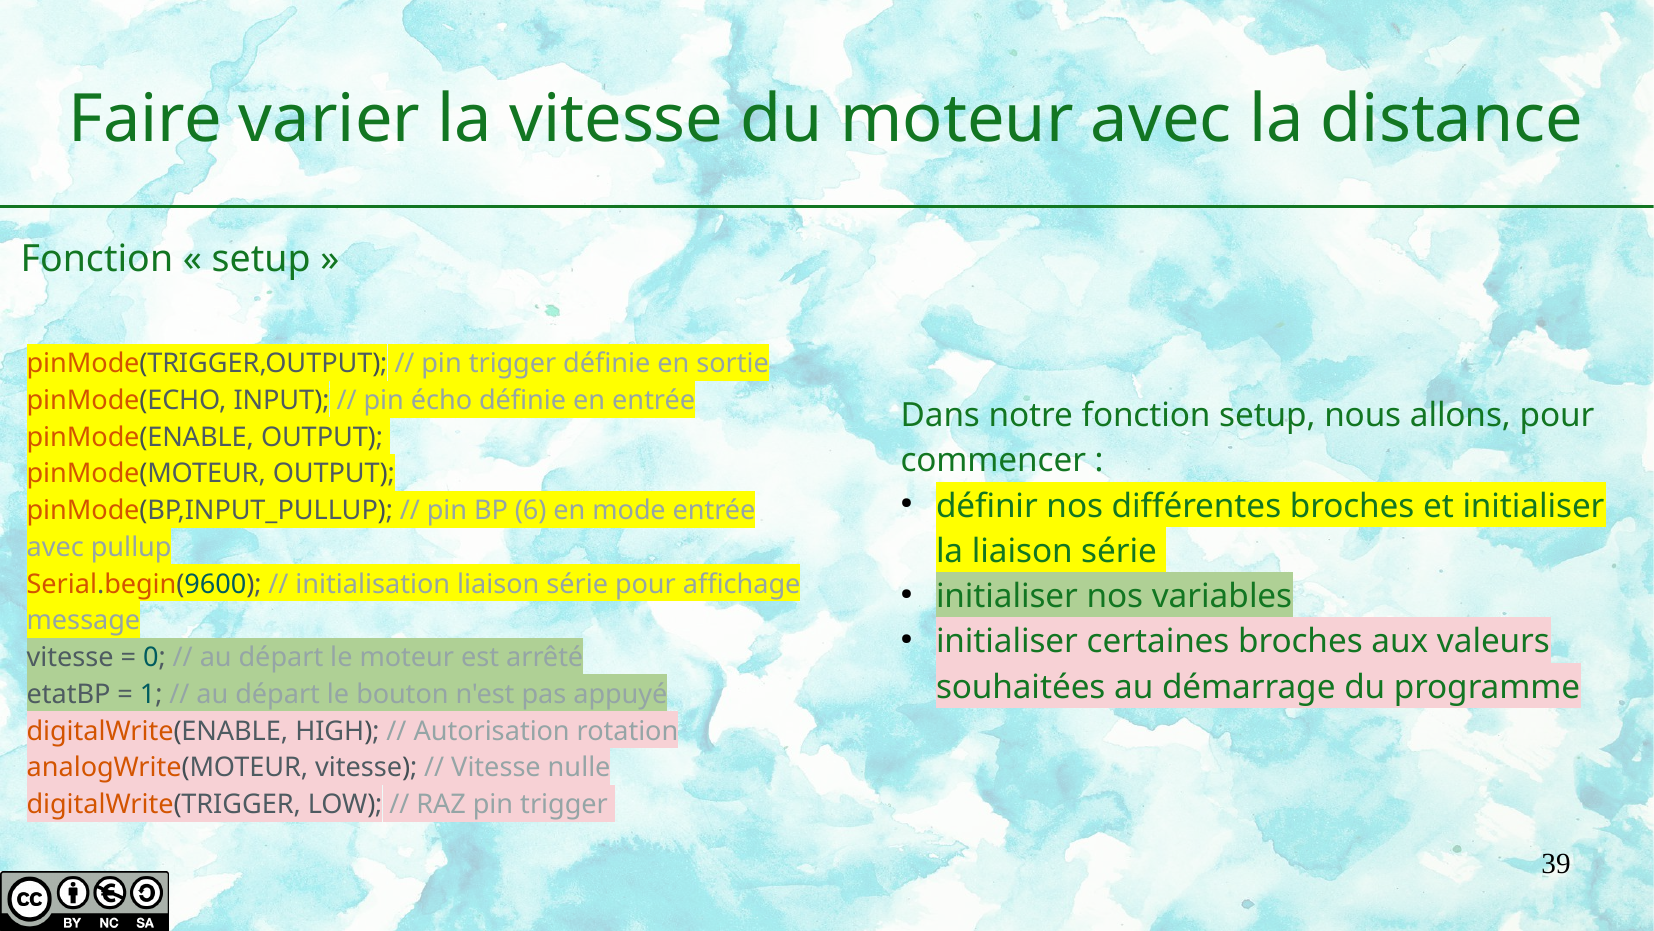

# Faire varier la vitesse du moteur avec la distance
Fonction « setup »
pinMode(TRIGGER,OUTPUT); // pin trigger définie en sortie
pinMode(ECHO, INPUT); // pin écho définie en entrée
pinMode(ENABLE, OUTPUT);
pinMode(MOTEUR, OUTPUT);
pinMode(BP,INPUT_PULLUP); // pin BP (6) en mode entrée avec pullup
Serial.begin(9600); // initialisation liaison série pour affichage message
vitesse = 0; // au départ le moteur est arrêté
etatBP = 1; // au départ le bouton n'est pas appuyé
digitalWrite(ENABLE, HIGH); // Autorisation rotation
analogWrite(MOTEUR, vitesse); // Vitesse nulle
digitalWrite(TRIGGER, LOW); // RAZ pin trigger
Dans notre fonction setup, nous allons, pour commencer :
définir nos différentes broches et initialiser la liaison série
initialiser nos variables
initialiser certaines broches aux valeurs souhaitées au démarrage du programme
39